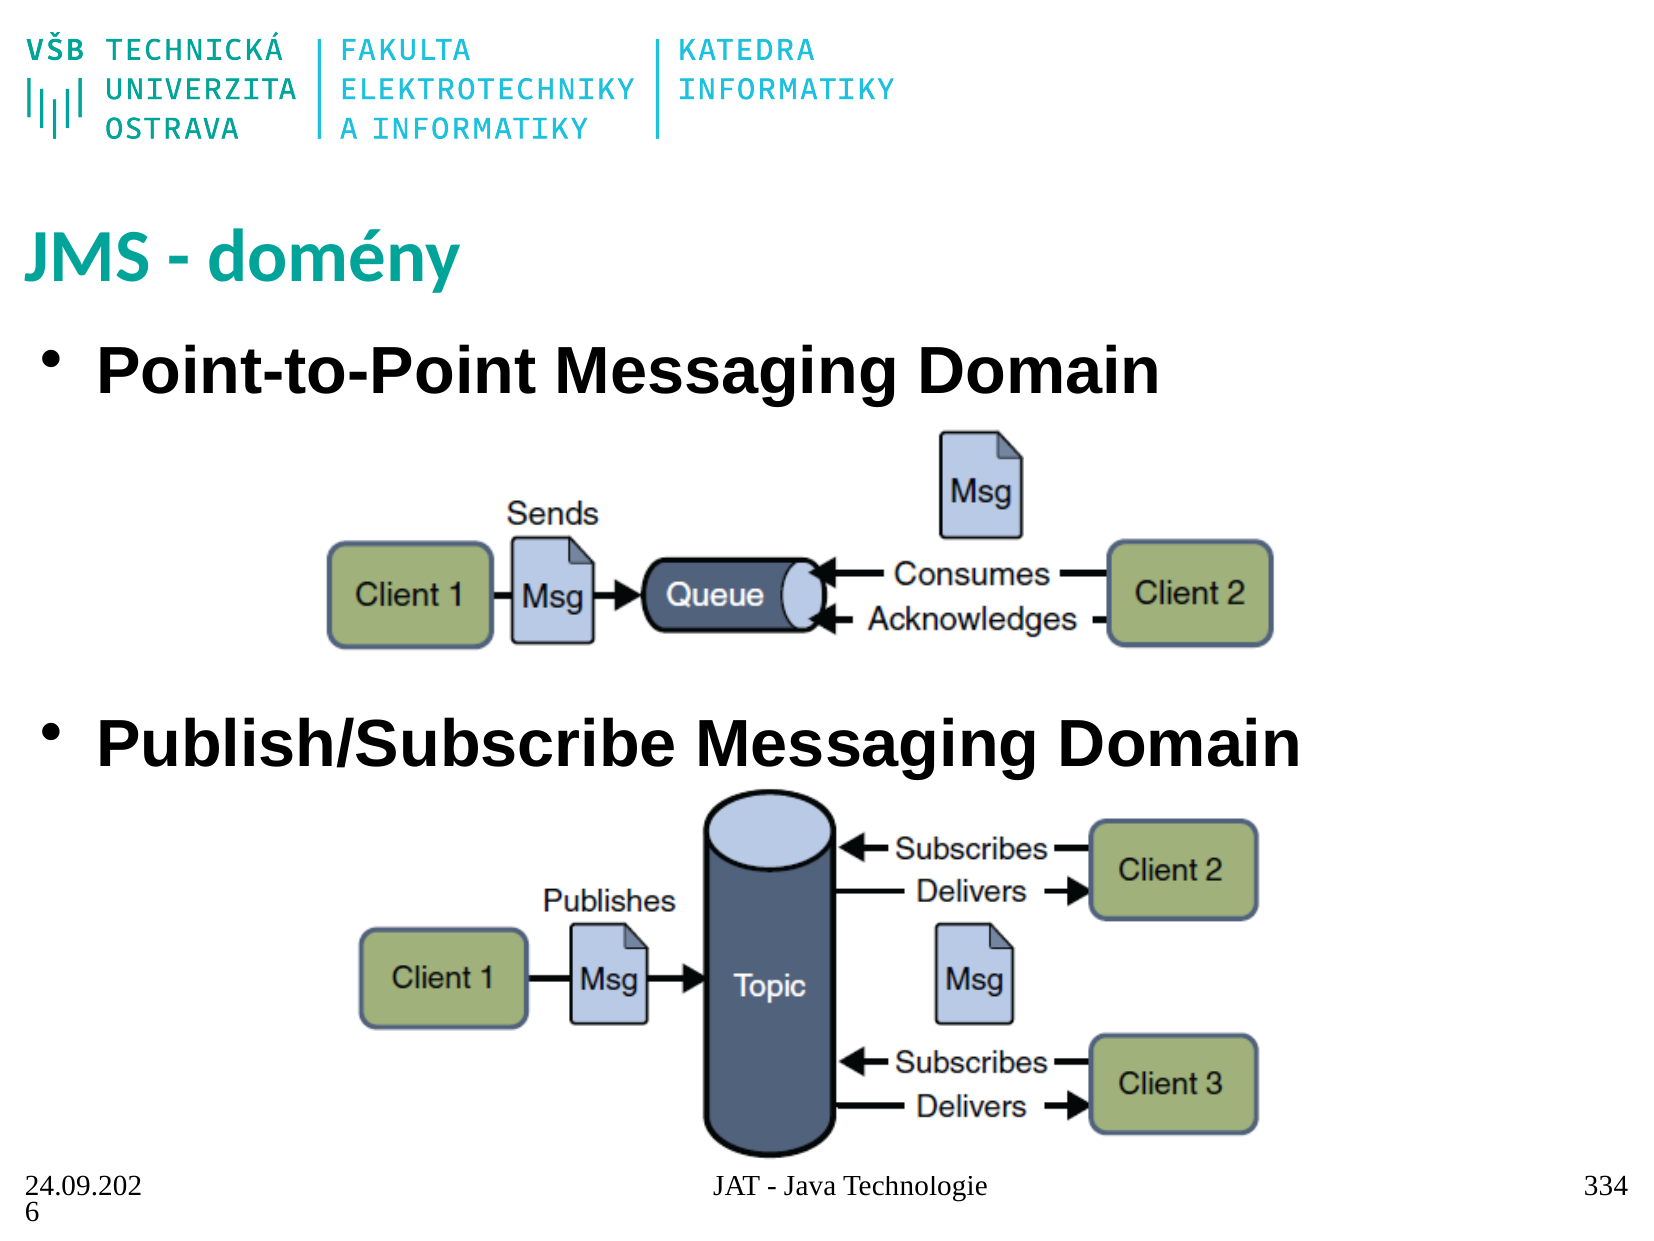

JMS - domény
# Point-to-Point Messaging Domain
Publish/Subscribe Messaging Domain
JAT - Java Technologie
334